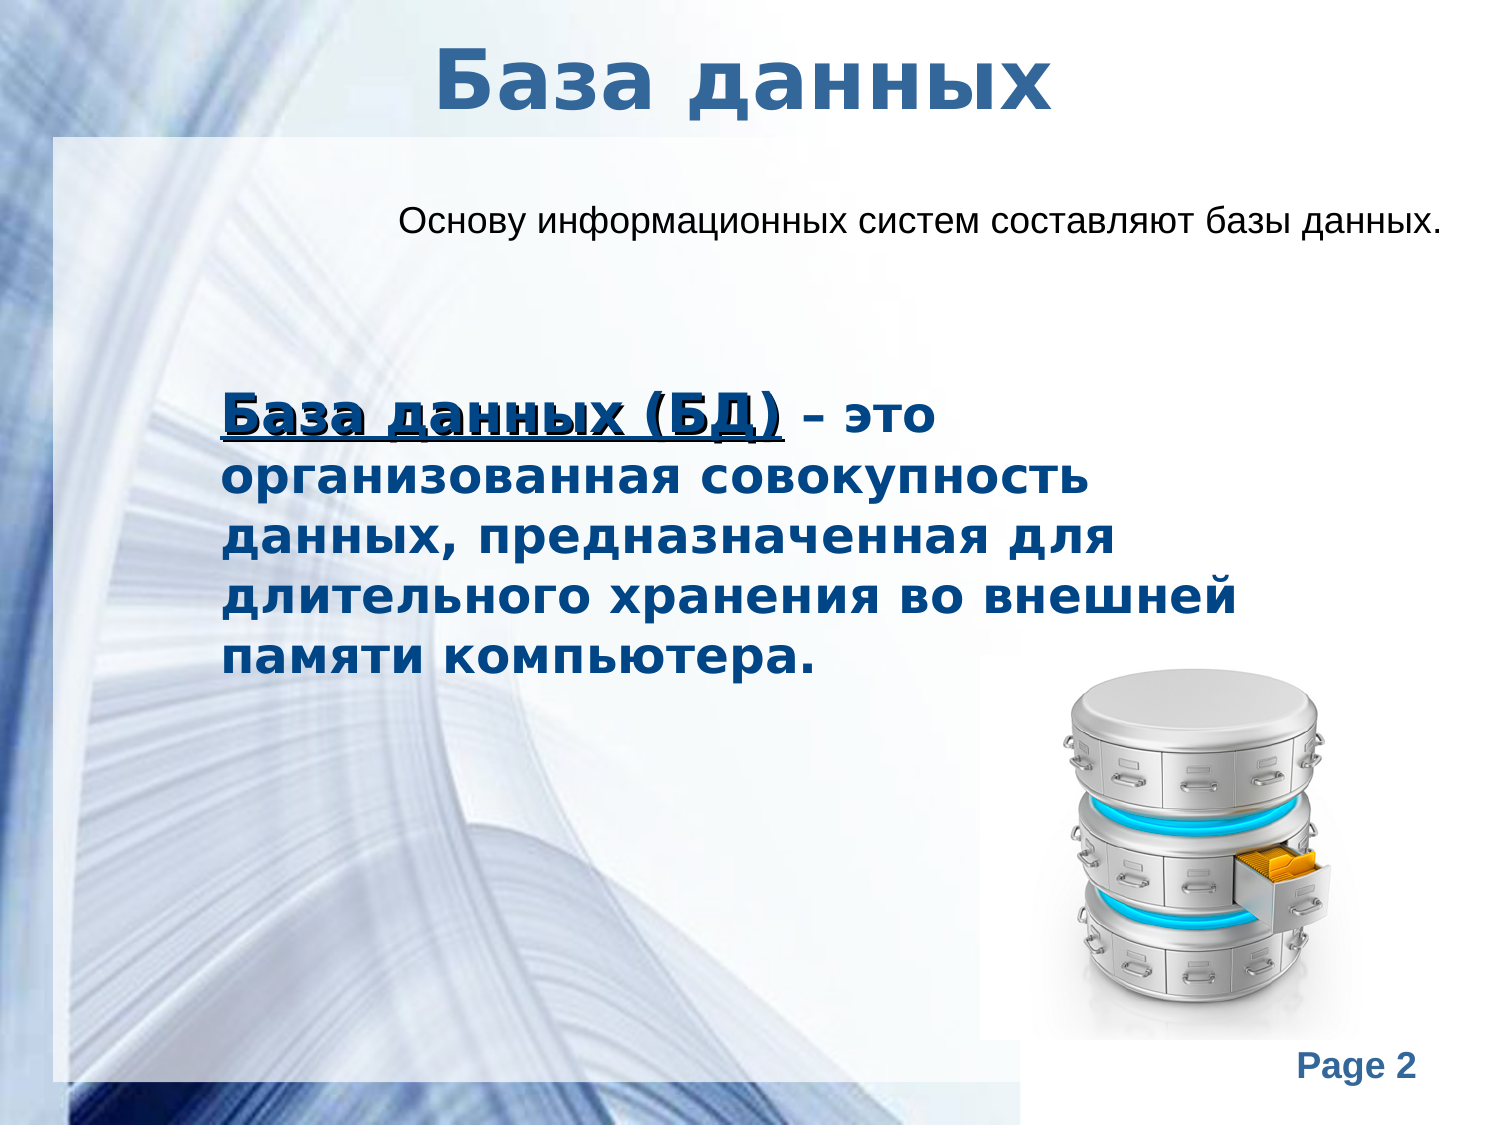

База данных
Основу информационных систем составляют базы данных.
База данных (БД) – это организованная совокупность данных, предназначенная для длительного хранения во внешней памяти компьютера.